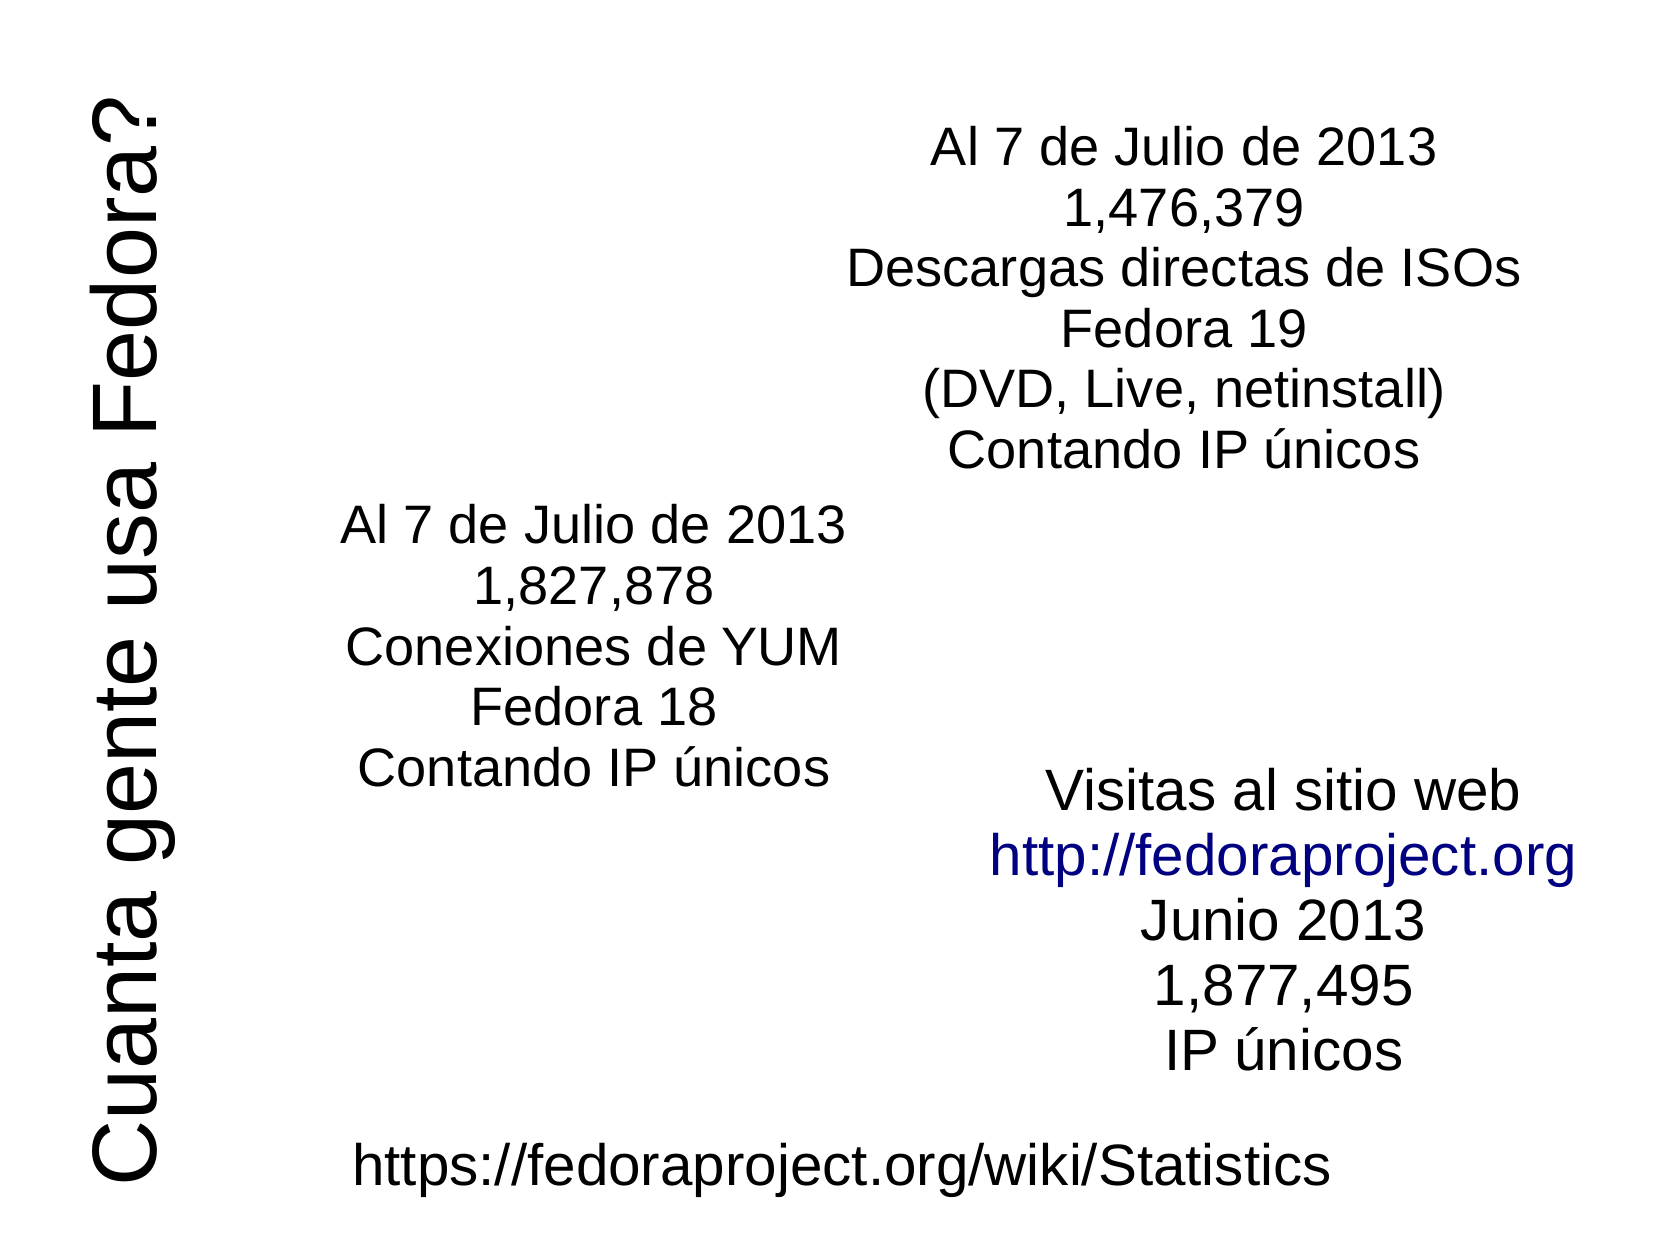

Al 7 de Julio de 2013
1,476,379
Descargas directas de ISOs
Fedora 19
(DVD, Live, netinstall)
Contando IP únicos
Al 7 de Julio de 2013
1,827,878
Conexiones de YUM
Fedora 18
Contando IP únicos
Cuanta gente usa Fedora?
Visitas al sitio web
http://fedoraproject.org
Junio 2013
1,877,495
IP únicos
https://fedoraproject.org/wiki/Statistics